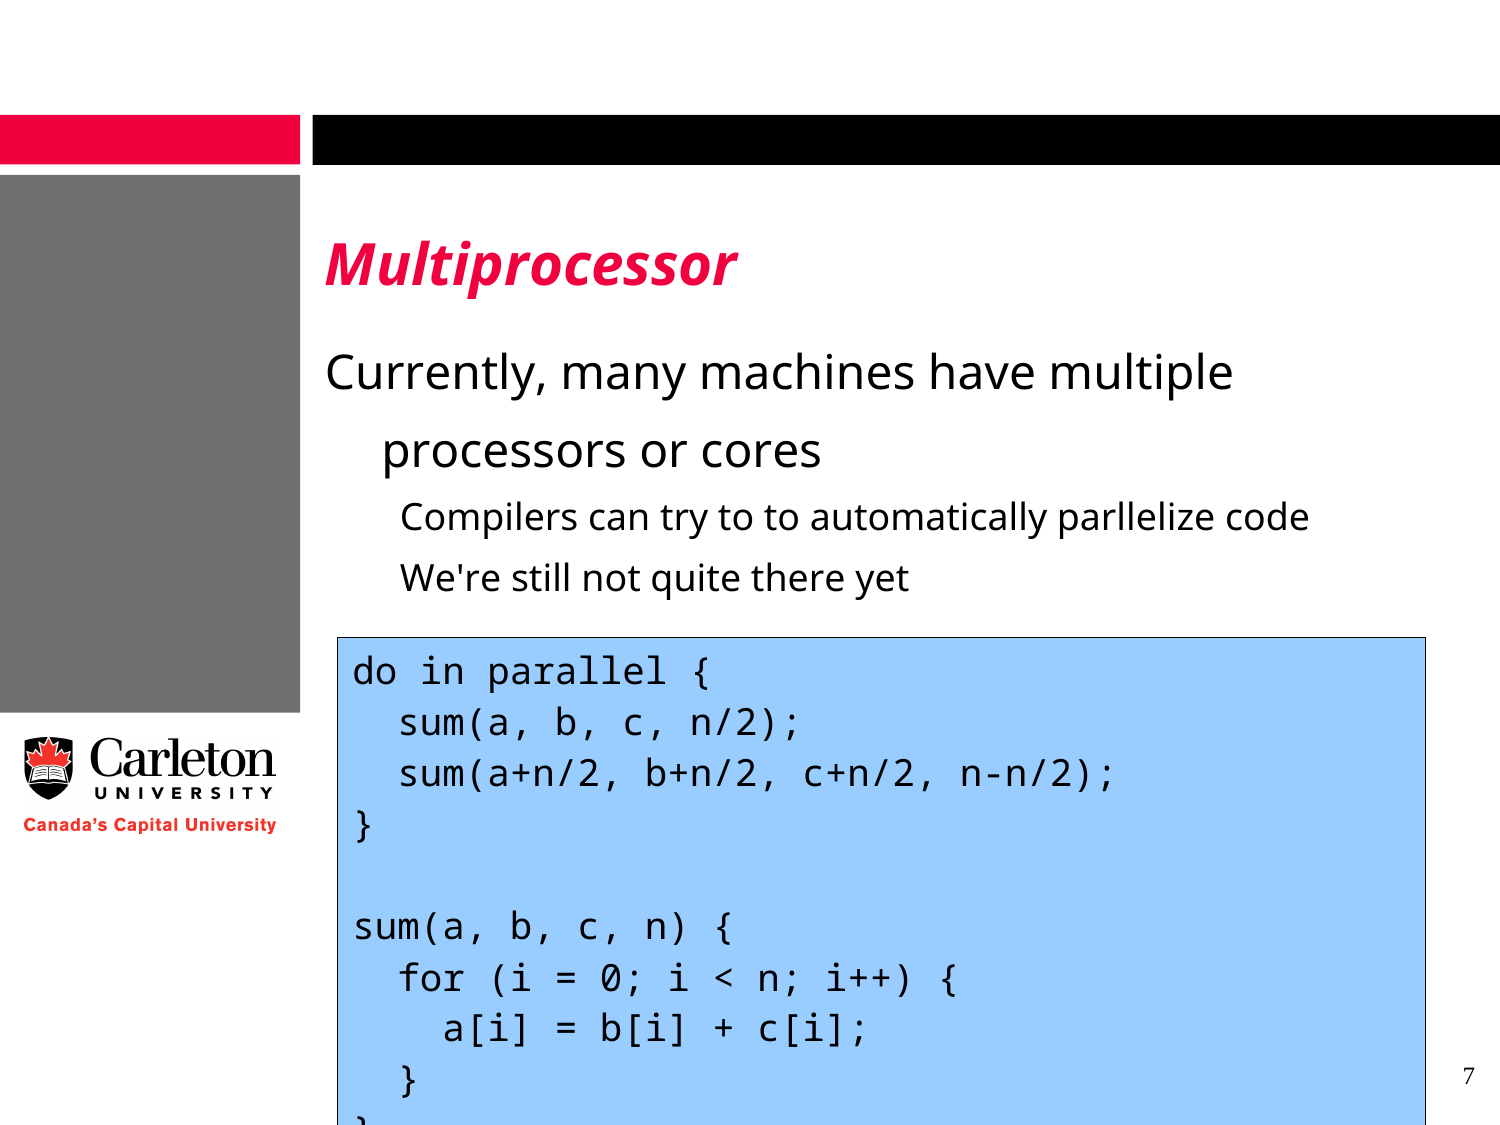

# Multiprocessor
Currently, many machines have multiple processors or cores
Compilers can try to to automatically parllelize code
We're still not quite there yet
do in parallel {
 sum(a, b, c, n/2);
 sum(a+n/2, b+n/2, c+n/2, n-n/2);
}
sum(a, b, c, n) {
 for (i = 0; i < n; i++) {
 a[i] = b[i] + c[i];
 }
}
7